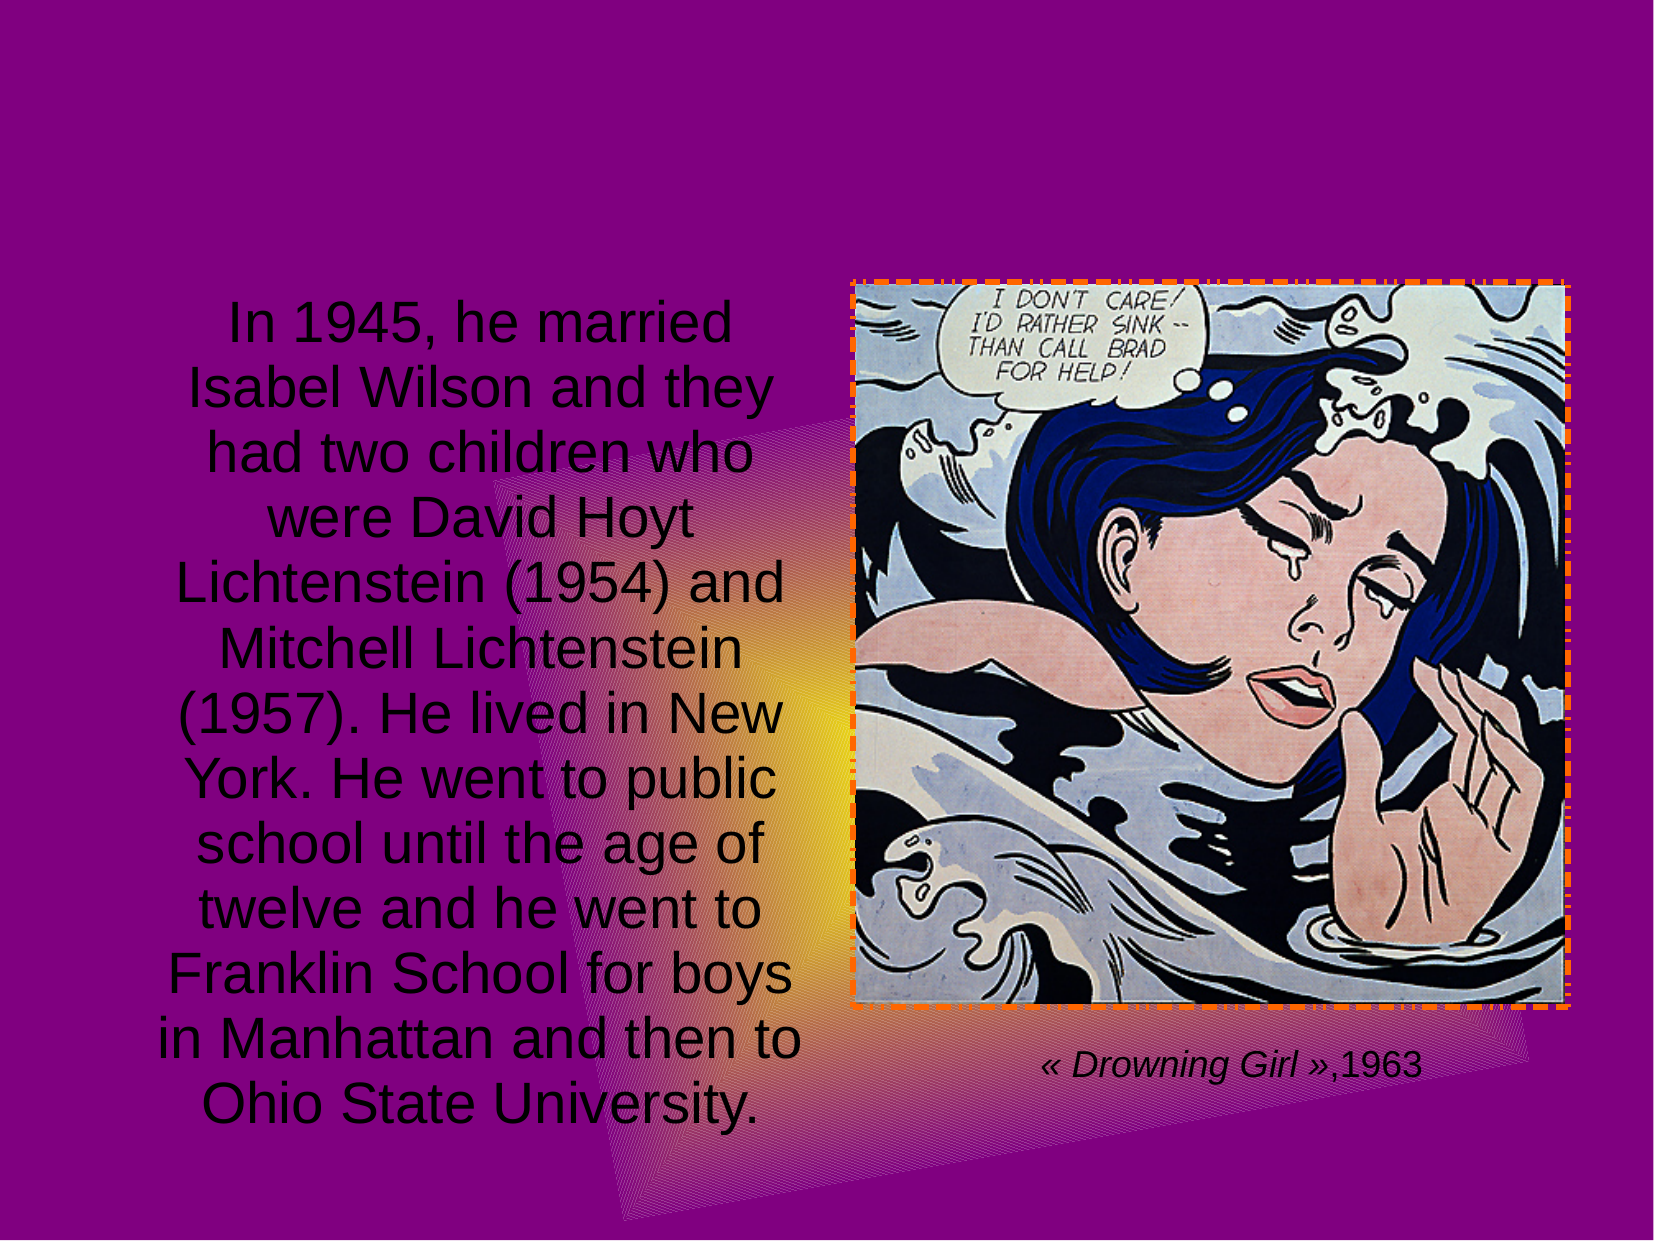

# In 1945, he married Isabel Wilson and they had two children who were David Hoyt Lichtenstein (1954) and Mitchell Lichtenstein (1957). He lived in New York. He went to public school until the age of twelve and he went to Franklin School for boys in Manhattan and then to Ohio State University.
« Drowning Girl »,1963